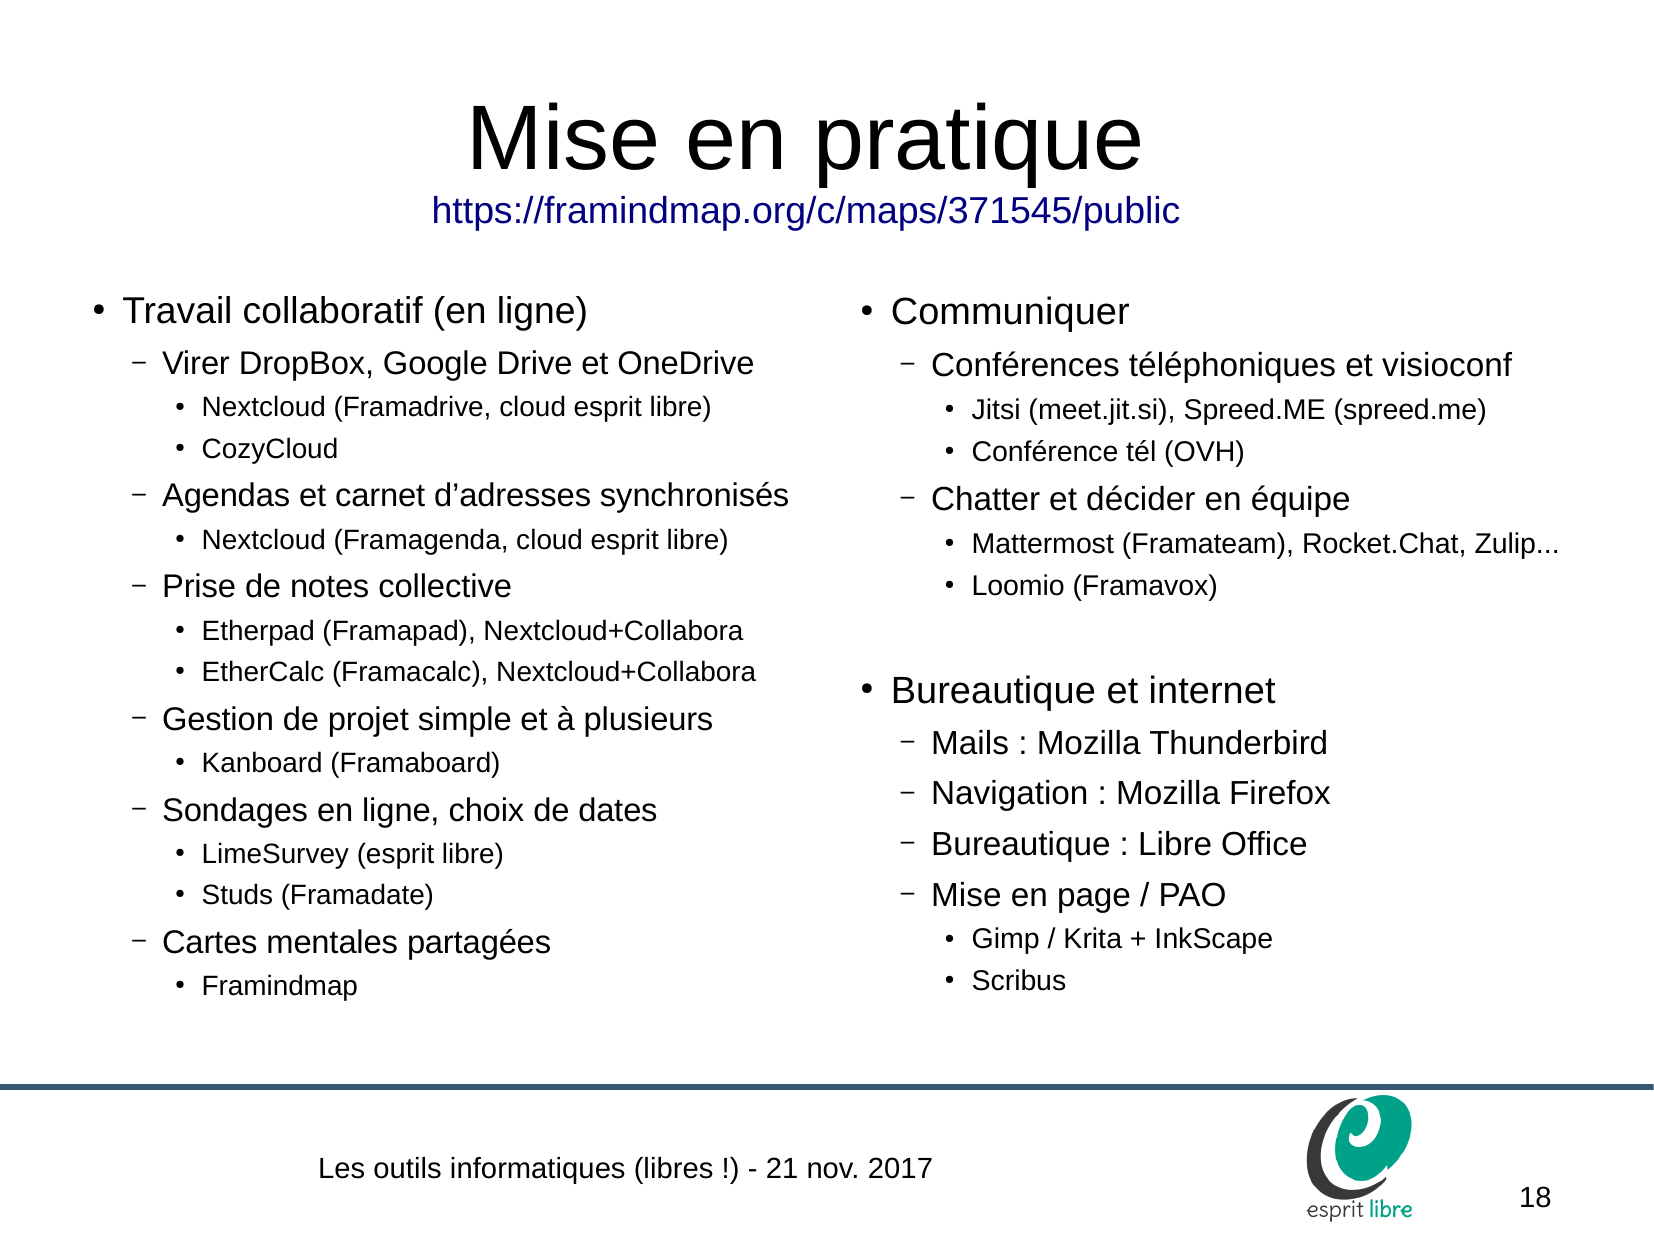

Mise en pratique
https://framindmap.org/c/maps/371545/public
# Travail collaboratif (en ligne)
Virer DropBox, Google Drive et OneDrive
Nextcloud (Framadrive, cloud esprit libre)
CozyCloud
Agendas et carnet d’adresses synchronisés
Nextcloud (Framagenda, cloud esprit libre)
Prise de notes collective
Etherpad (Framapad), Nextcloud+Collabora
EtherCalc (Framacalc), Nextcloud+Collabora
Gestion de projet simple et à plusieurs
Kanboard (Framaboard)
Sondages en ligne, choix de dates
LimeSurvey (esprit libre)
Studs (Framadate)
Cartes mentales partagées
Framindmap
Communiquer
Conférences téléphoniques et visioconf
Jitsi (meet.jit.si), Spreed.ME (spreed.me)
Conférence tél (OVH)
Chatter et décider en équipe
Mattermost (Framateam), Rocket.Chat, Zulip...
Loomio (Framavox)
Bureautique et internet
Mails : Mozilla Thunderbird
Navigation : Mozilla Firefox
Bureautique : Libre Office
Mise en page / PAO
Gimp / Krita + InkScape
Scribus
Les outils informatiques (libres !) - 21 nov. 2017